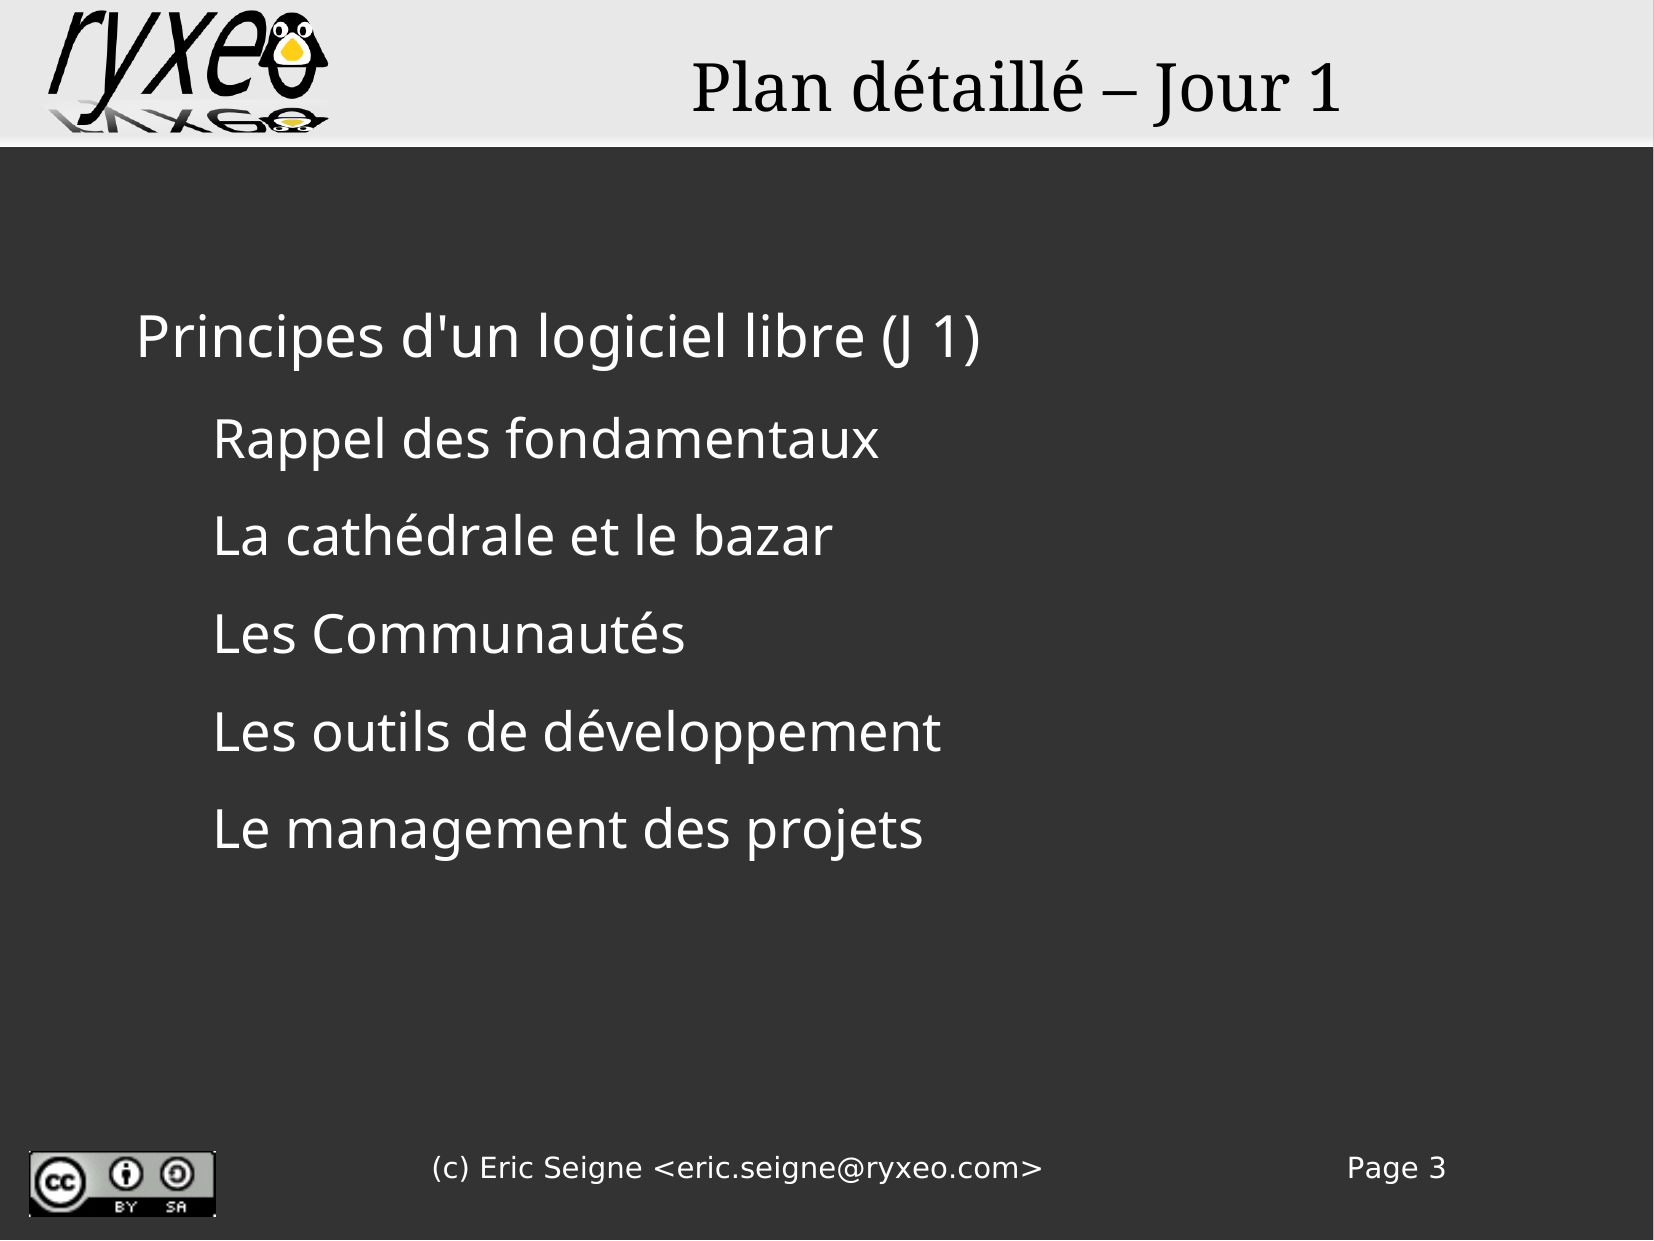

# Plan détaillé – Jour 1
Principes d'un logiciel libre (J 1)
Rappel des fondamentaux
La cathédrale et le bazar
Les Communautés
Les outils de développement
Le management des projets
Toto le héro
3